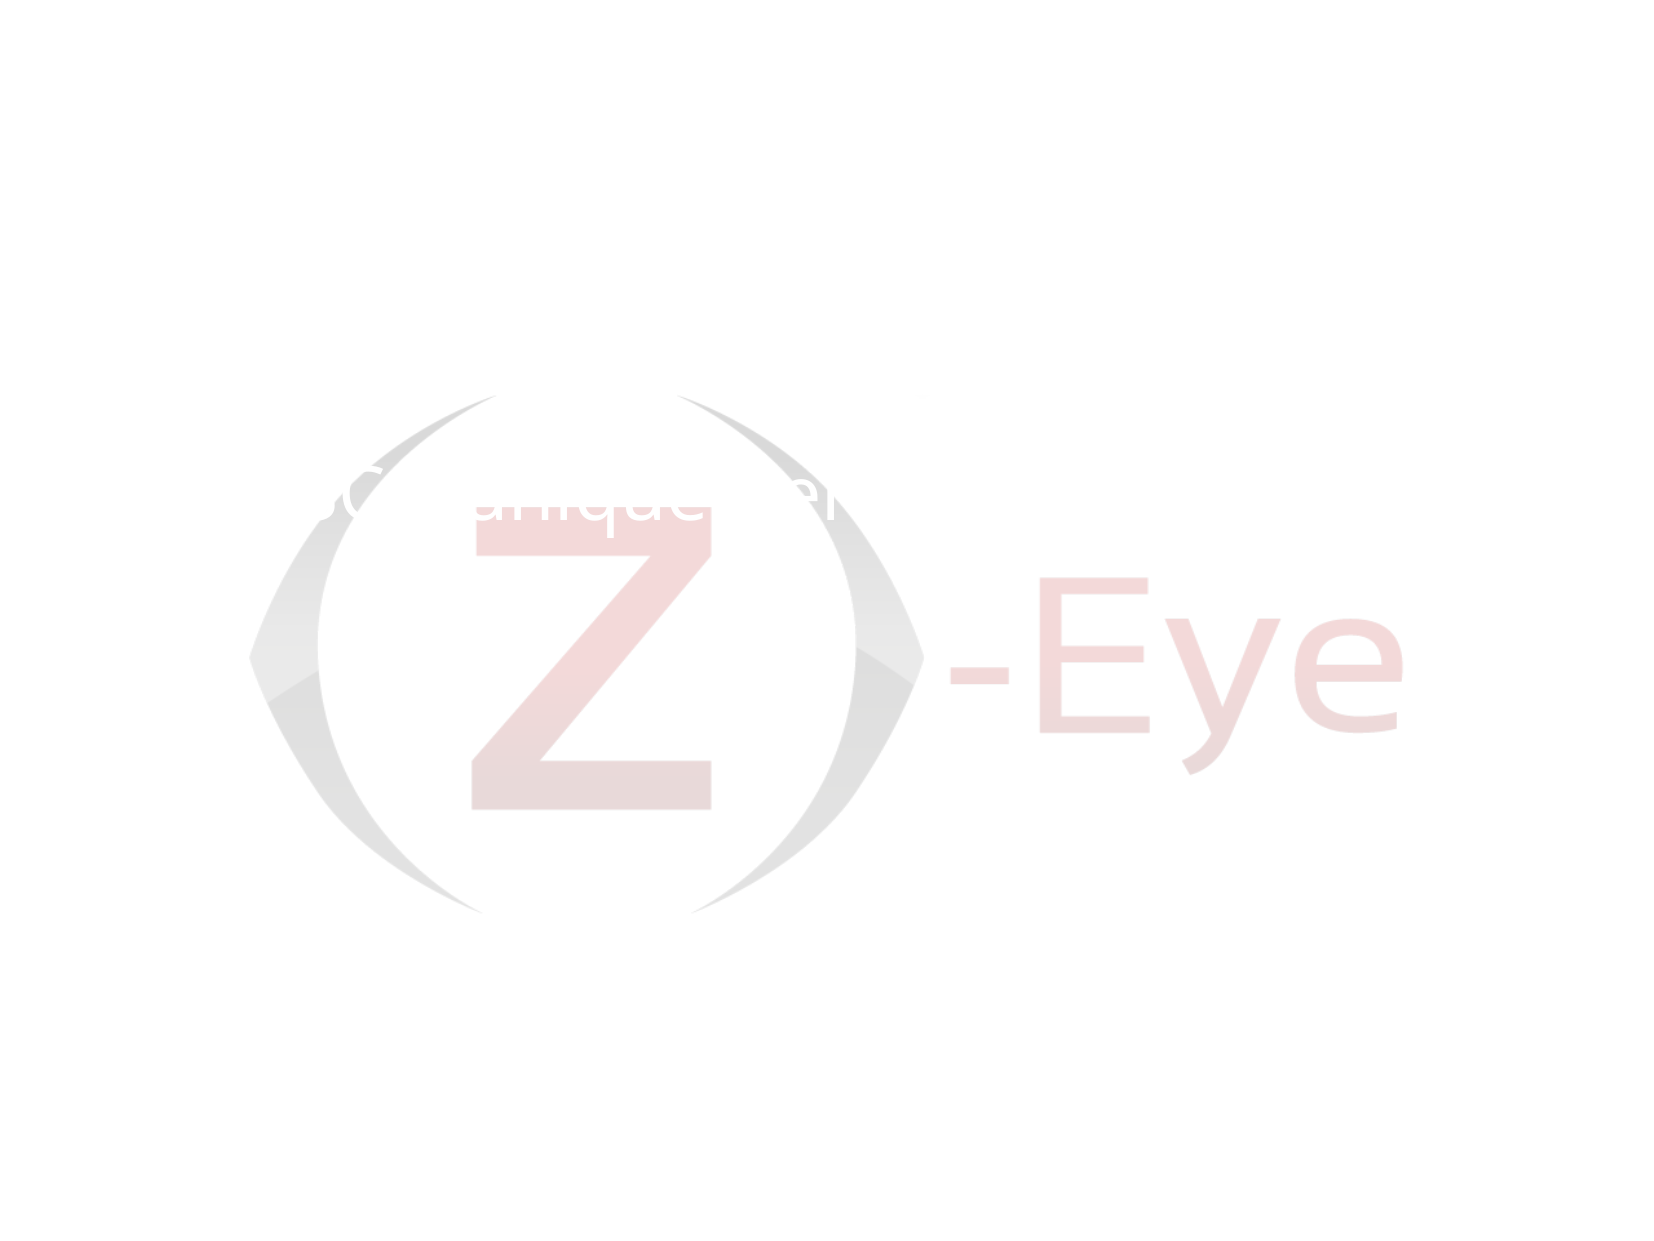

# Monitoring et gestion réseau
Gestion des équipements réseau
CISCO uniquement (pour l'instant)